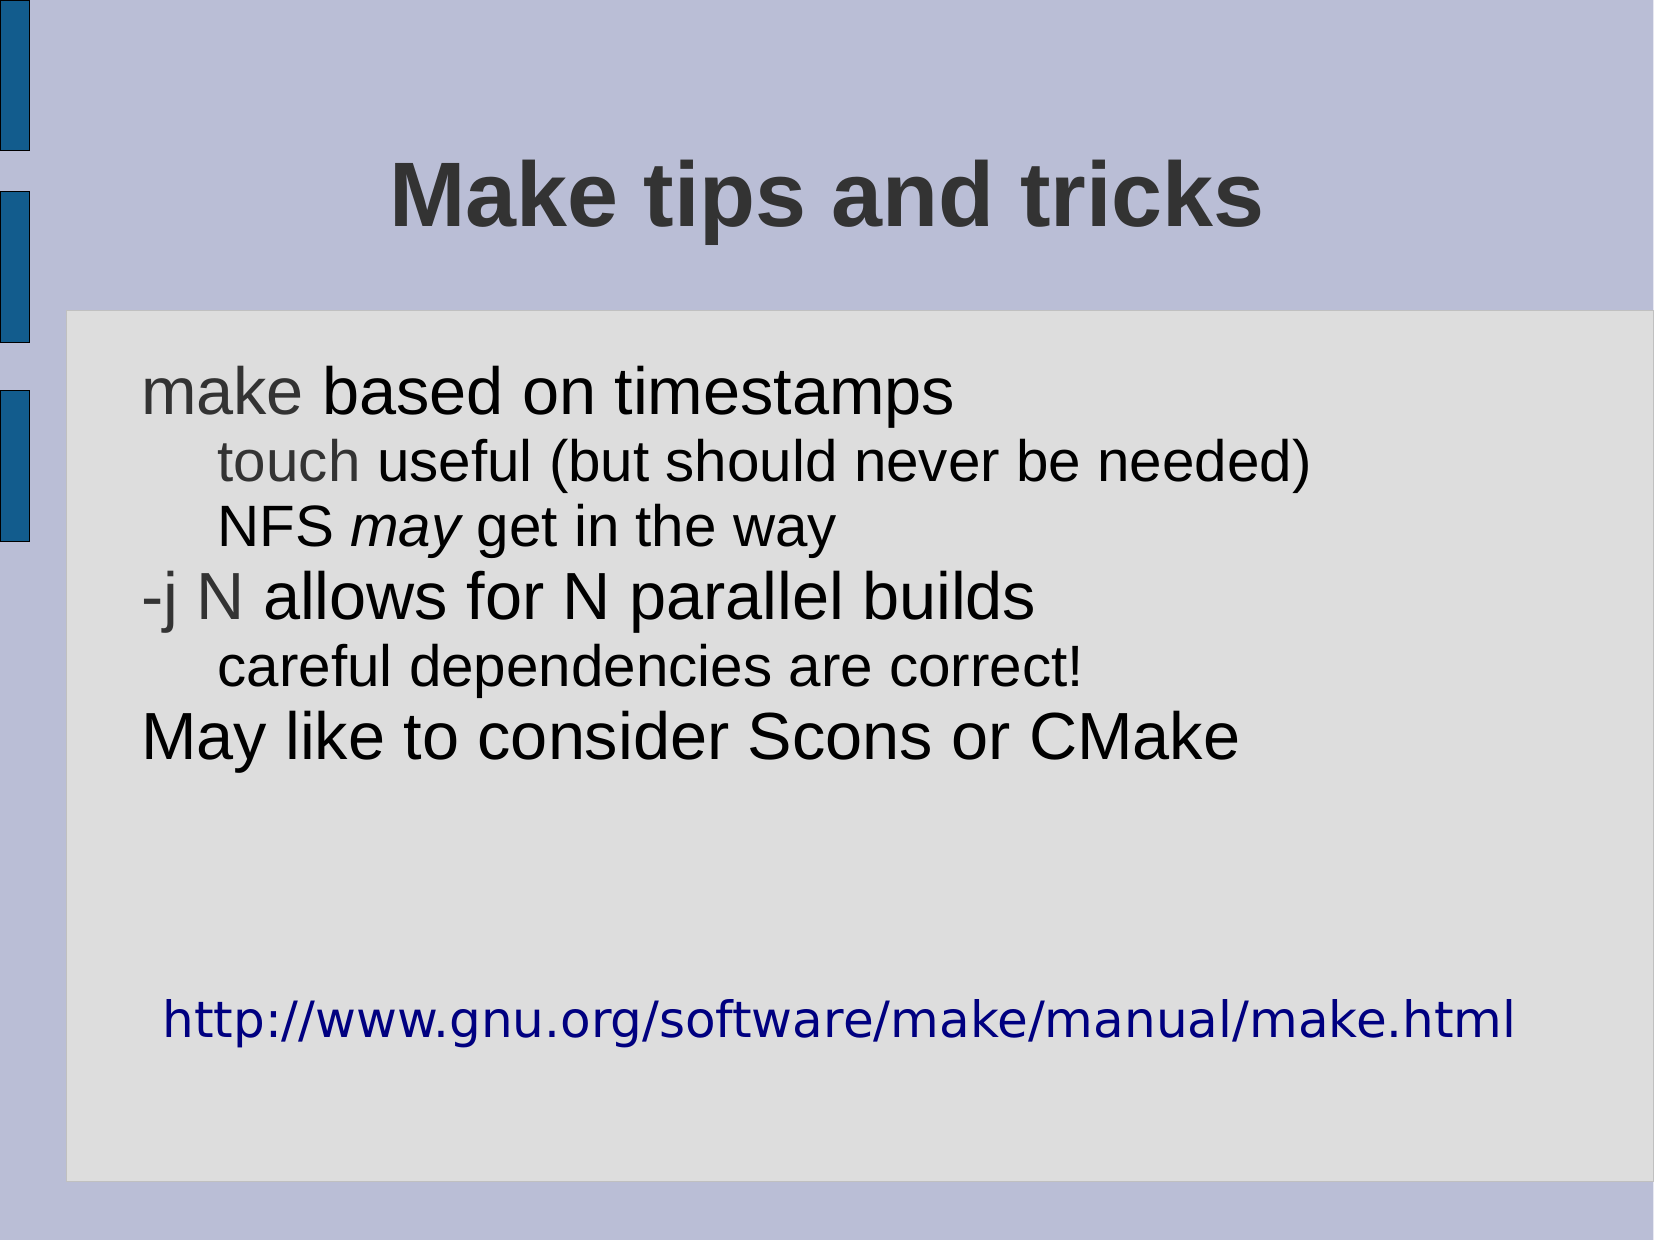

# Make tips and tricks
make based on timestamps
touch useful (but should never be needed)
NFS may get in the way
-j N allows for N parallel builds
careful dependencies are correct!
May like to consider Scons or CMake
http://www.gnu.org/software/make/manual/make.html